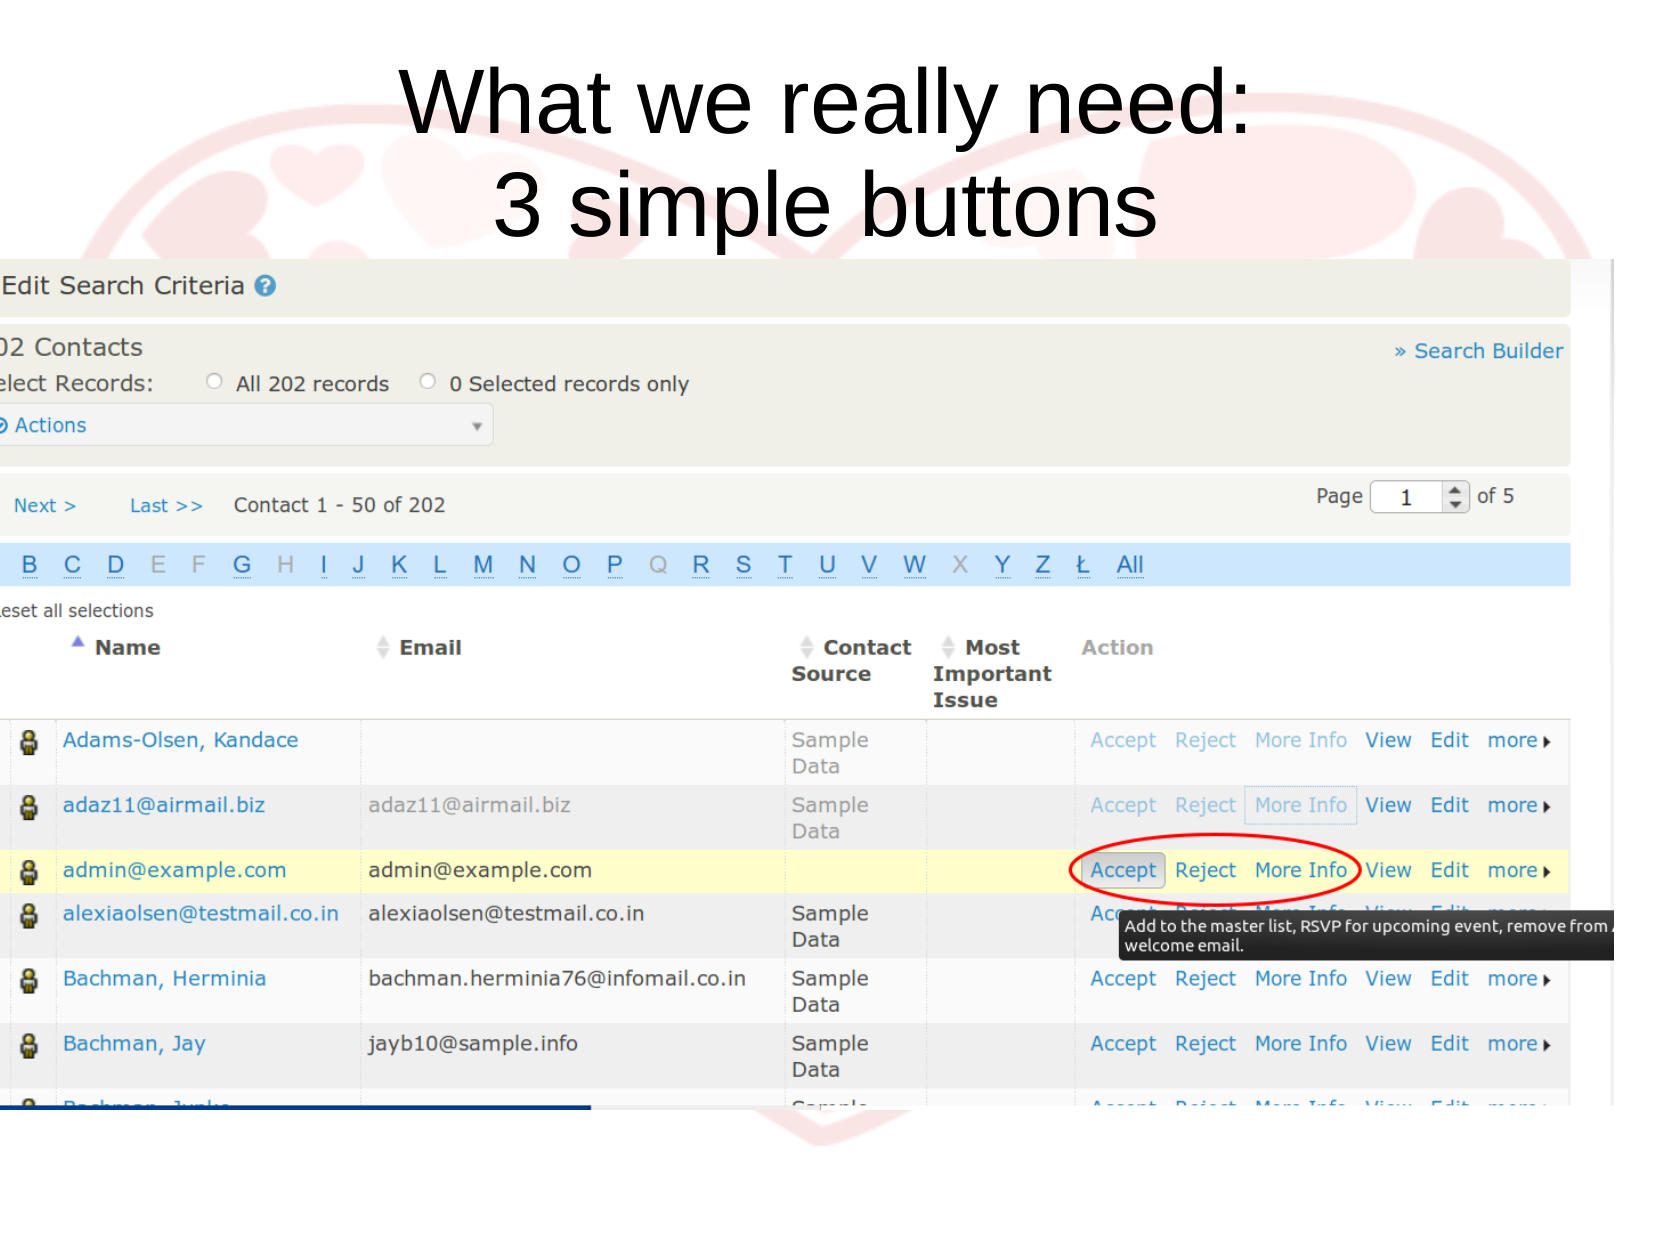

# What we really need: 3 simple buttons